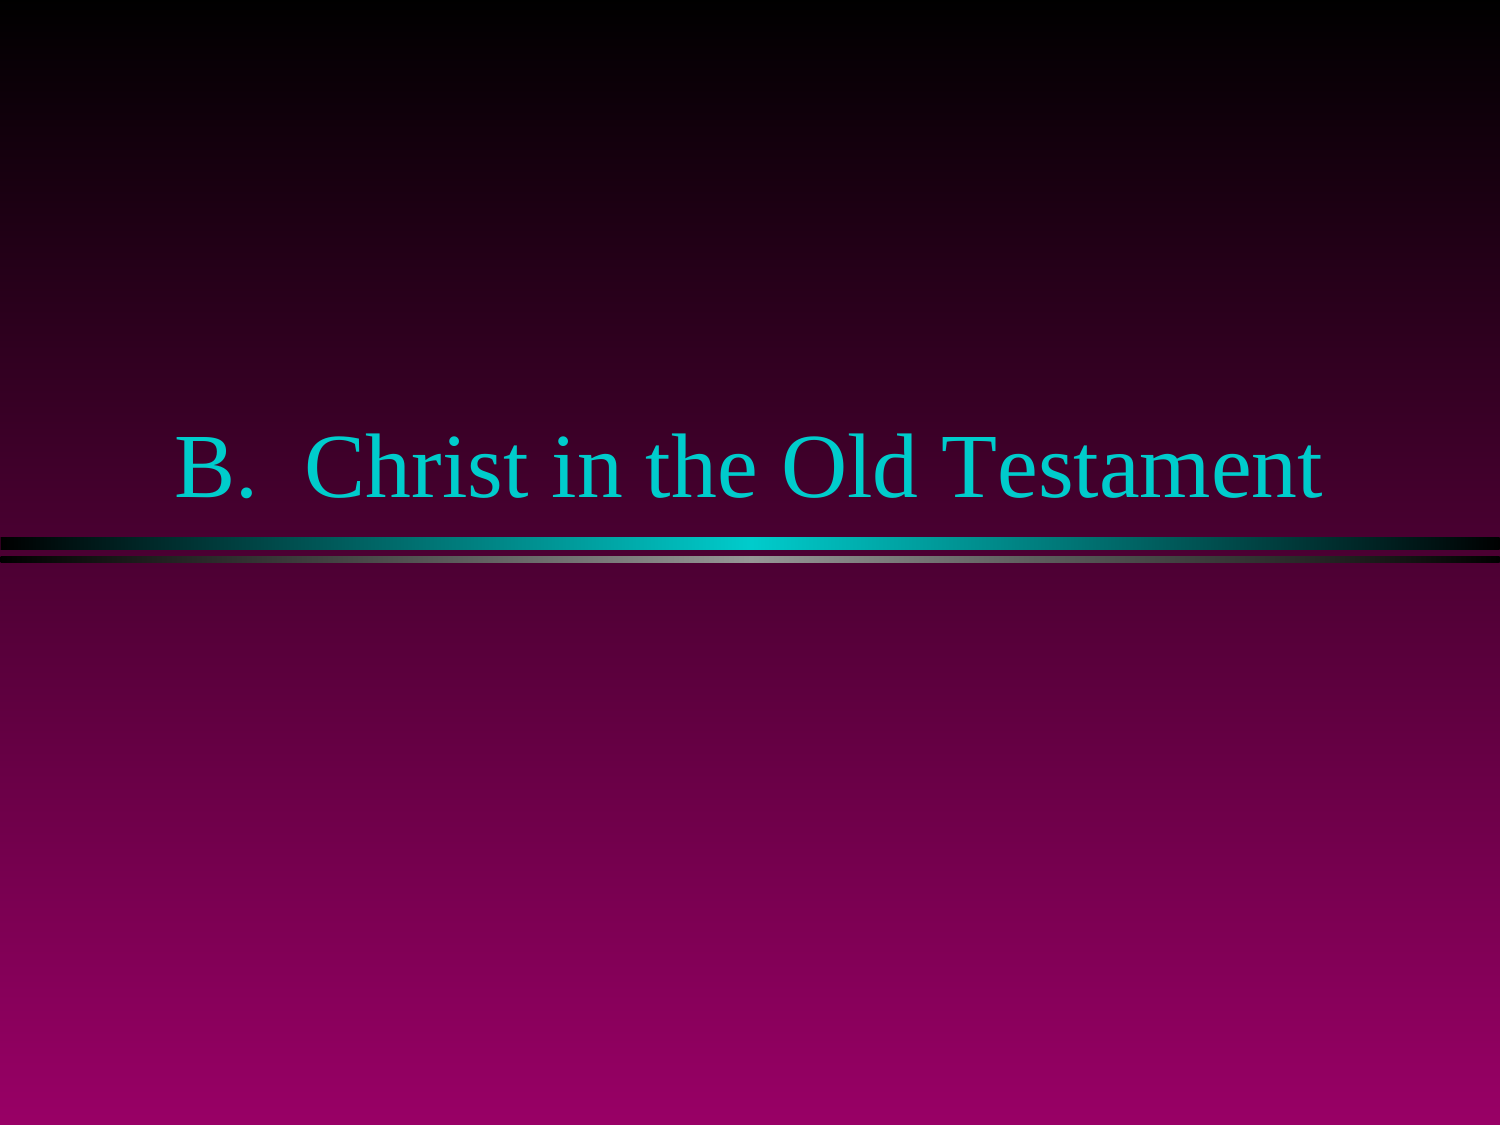

# B. Christ in the Old Testament